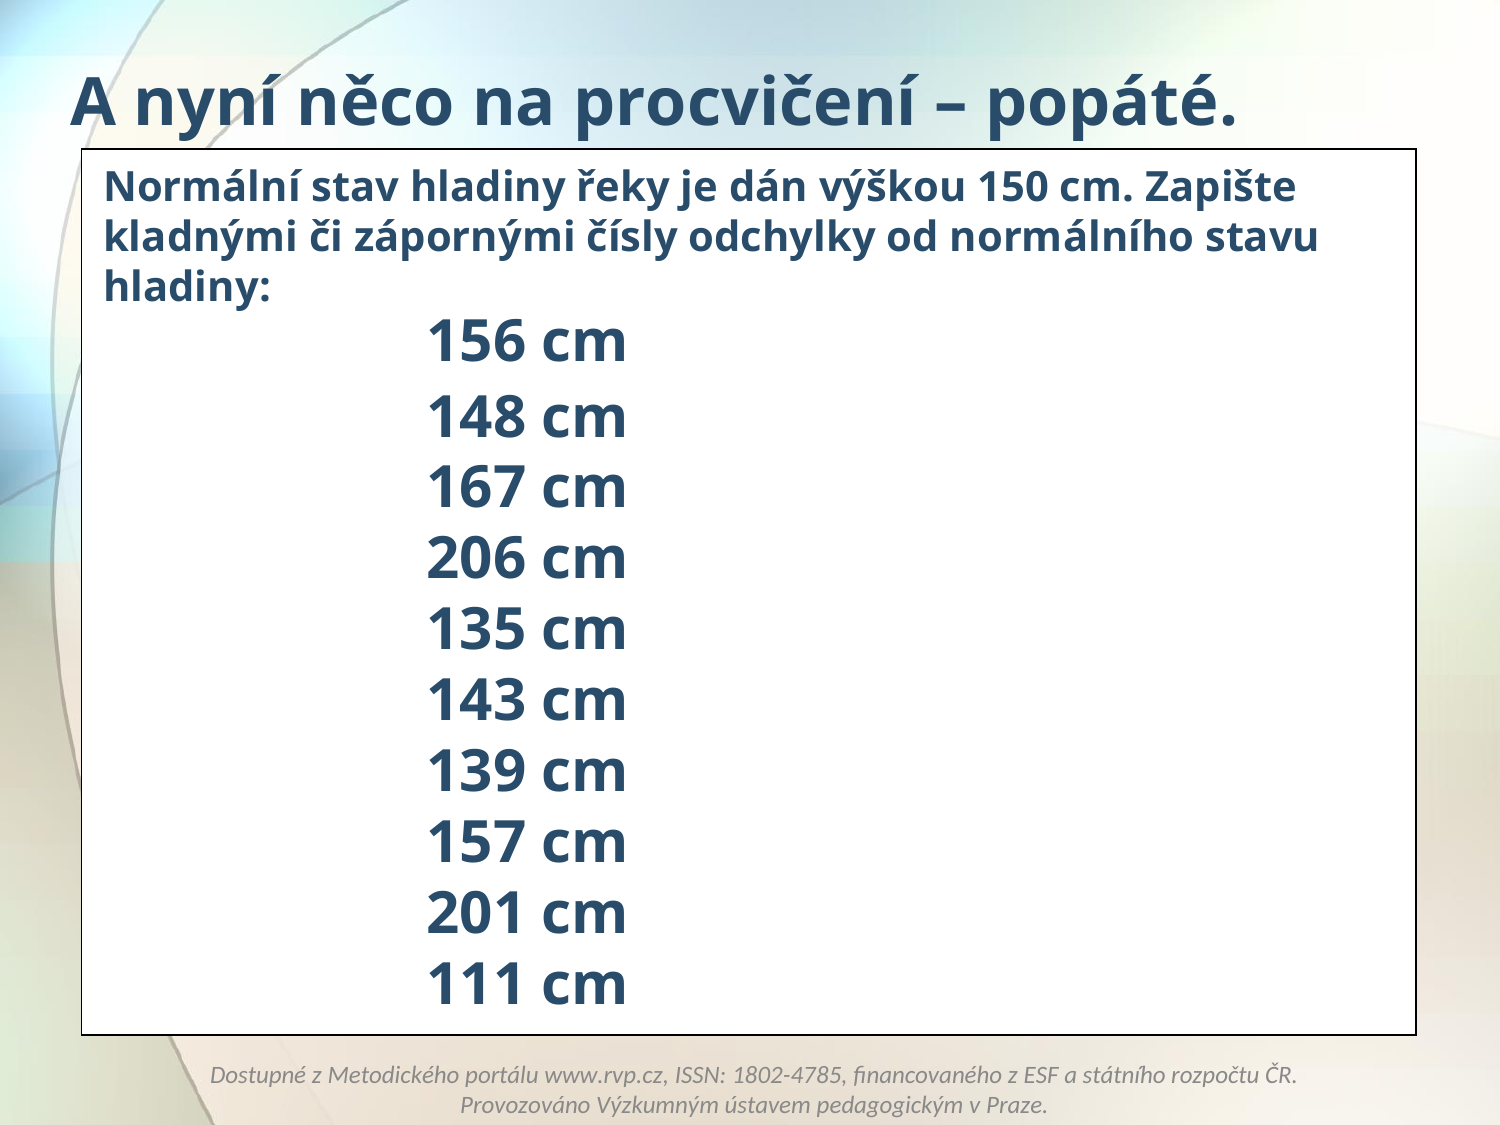

A nyní něco na procvičení – popáté.
Normální stav hladiny řeky je dán výškou 150 cm. Zapište kladnými či zápornými čísly odchylky od normálního stavu hladiny:
156 cm
148 cm
167 cm
206 cm
135 cm
143 cm
139 cm
157 cm
201 cm
111 cm